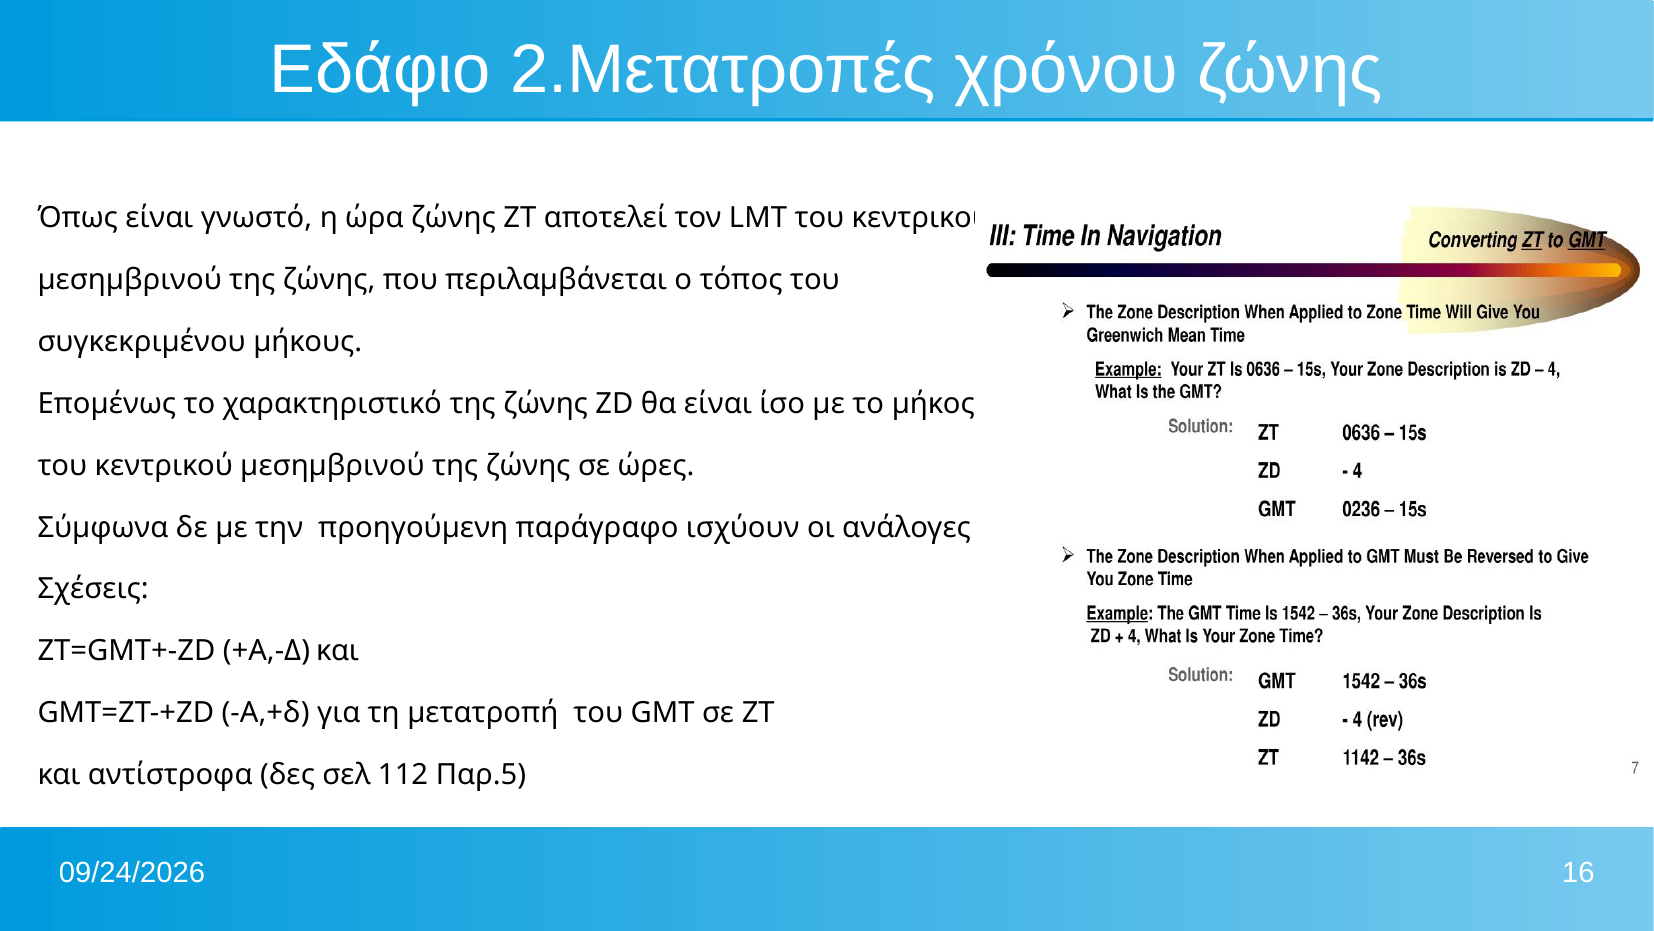

# Εδάφιο 2.Μετατροπές χρόνου ζώνης
Όπως είναι γνωστό, η ώρα ζώνης ΖΤ αποτελεί τον LΜΤ του κεντρικού
μεσημβρινού της ζώνης, που περιλαμβάνεται ο τόπος του
συγκεκριμένου μήκους.
Επομένως το χαρακτηριστικό της ζώνης ZD θα είναι ίσο με το μήκος
του κεντρικού μεσημβρινού της ζώνης σε ώρες.
Σύμφωνα δε με την προηγούμενη παράγραφο ισχύουν οι ανάλογες
Σχέσεις:
ZT=GMT+-ZD (+A,-Δ) και
GMT=ZT-+ZD (-Α,+δ) για τη μετατροπή του GΜT σε ΖΤ
και αντίστροφα (δες σελ 112 Παρ.5)
16